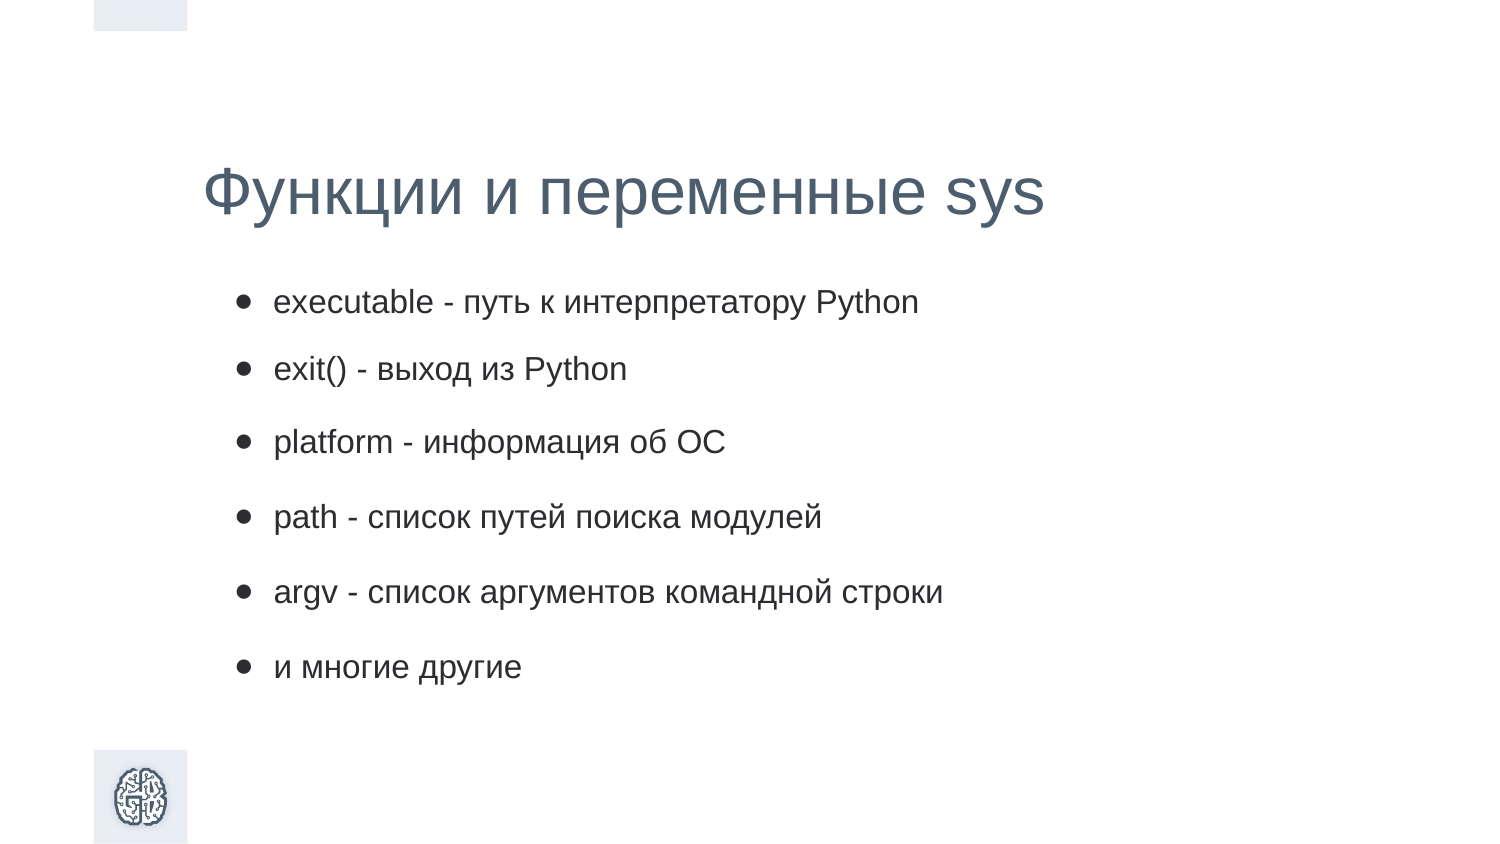

Функции и переменные sys
executable - путь к интерпретатору Python
exit() - выход из Python
platform - информация об ОС
path - список путей поиска модулей
argv - список аргументов командной строки
и многие другие